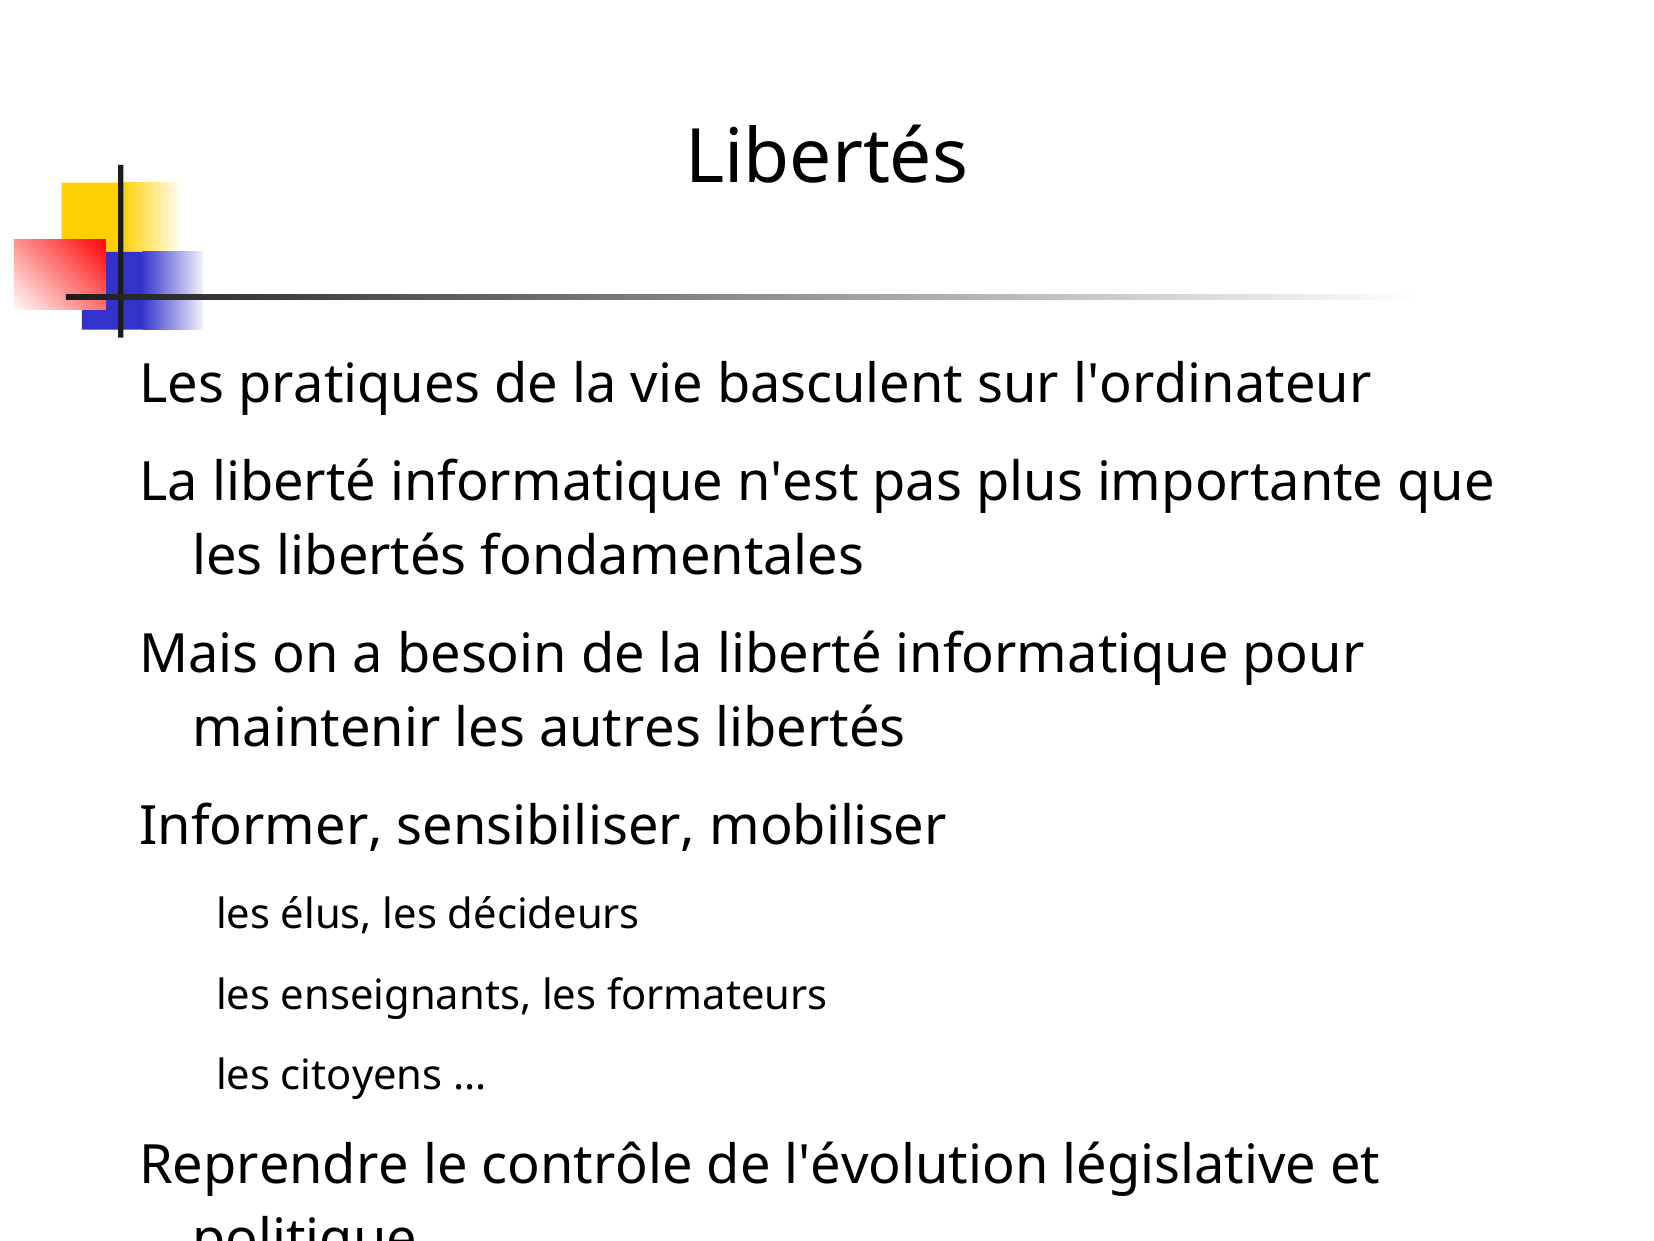

# Libertés
Les pratiques de la vie basculent sur l'ordinateur
La liberté informatique n'est pas plus importante que les libertés fondamentales
Mais on a besoin de la liberté informatique pour maintenir les autres libertés
Informer, sensibiliser, mobiliser
les élus, les décideurs
les enseignants, les formateurs
les citoyens ...
Reprendre le contrôle de l'évolution législative et politique